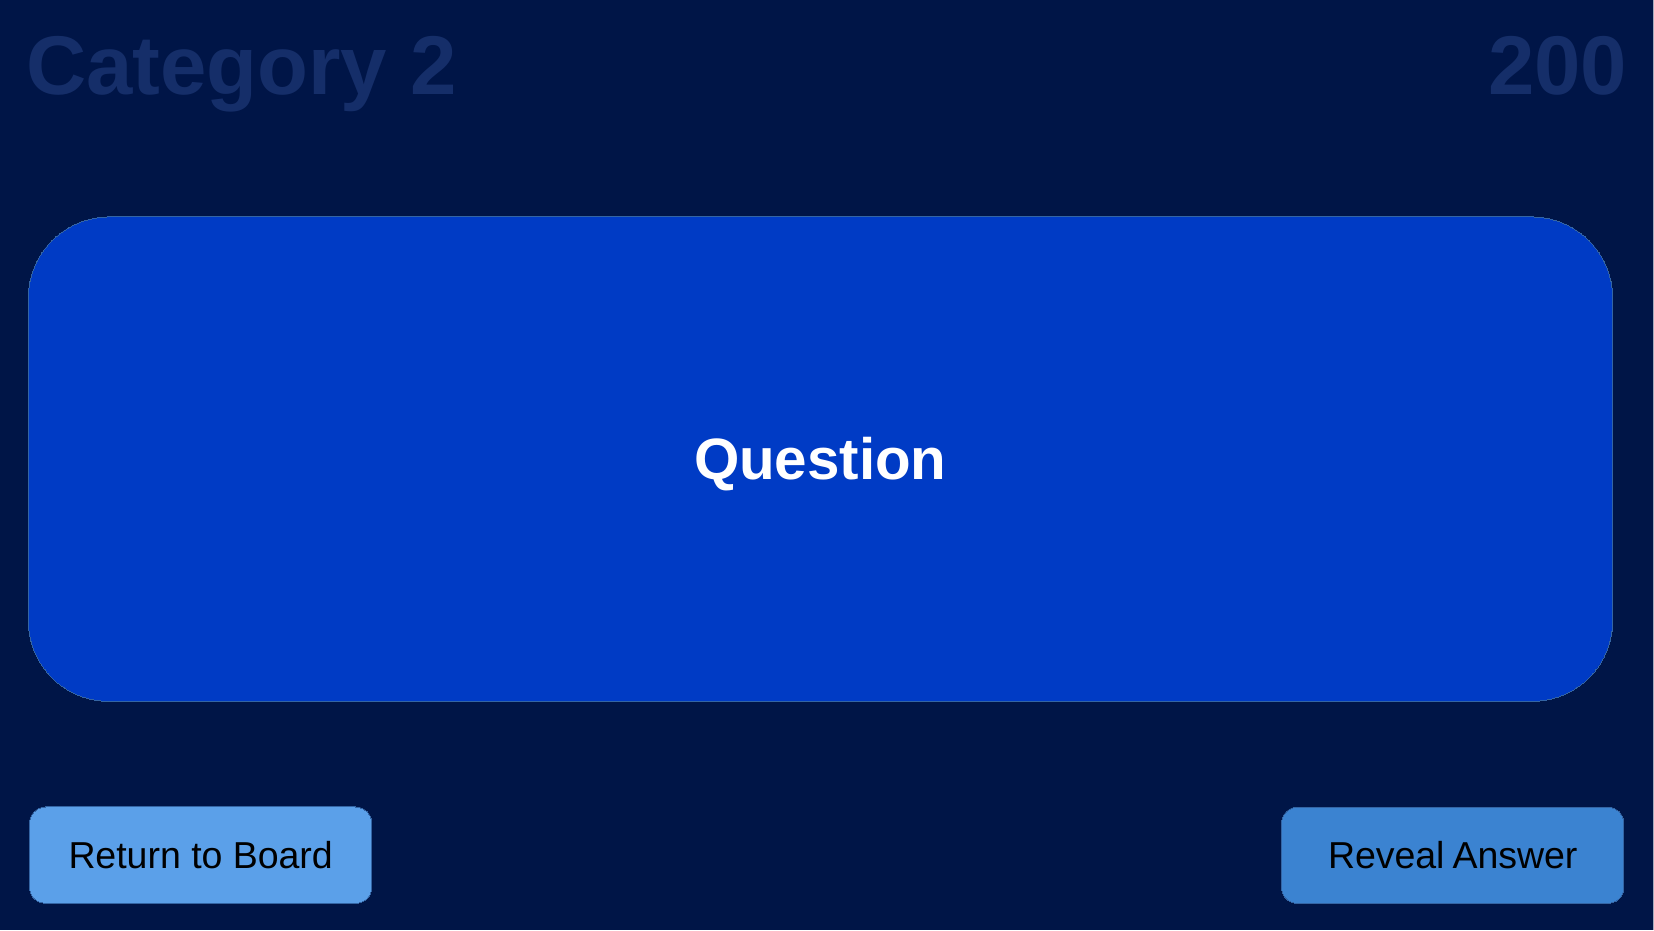

Category 2
200
Question
Return to Board
Reveal Answer